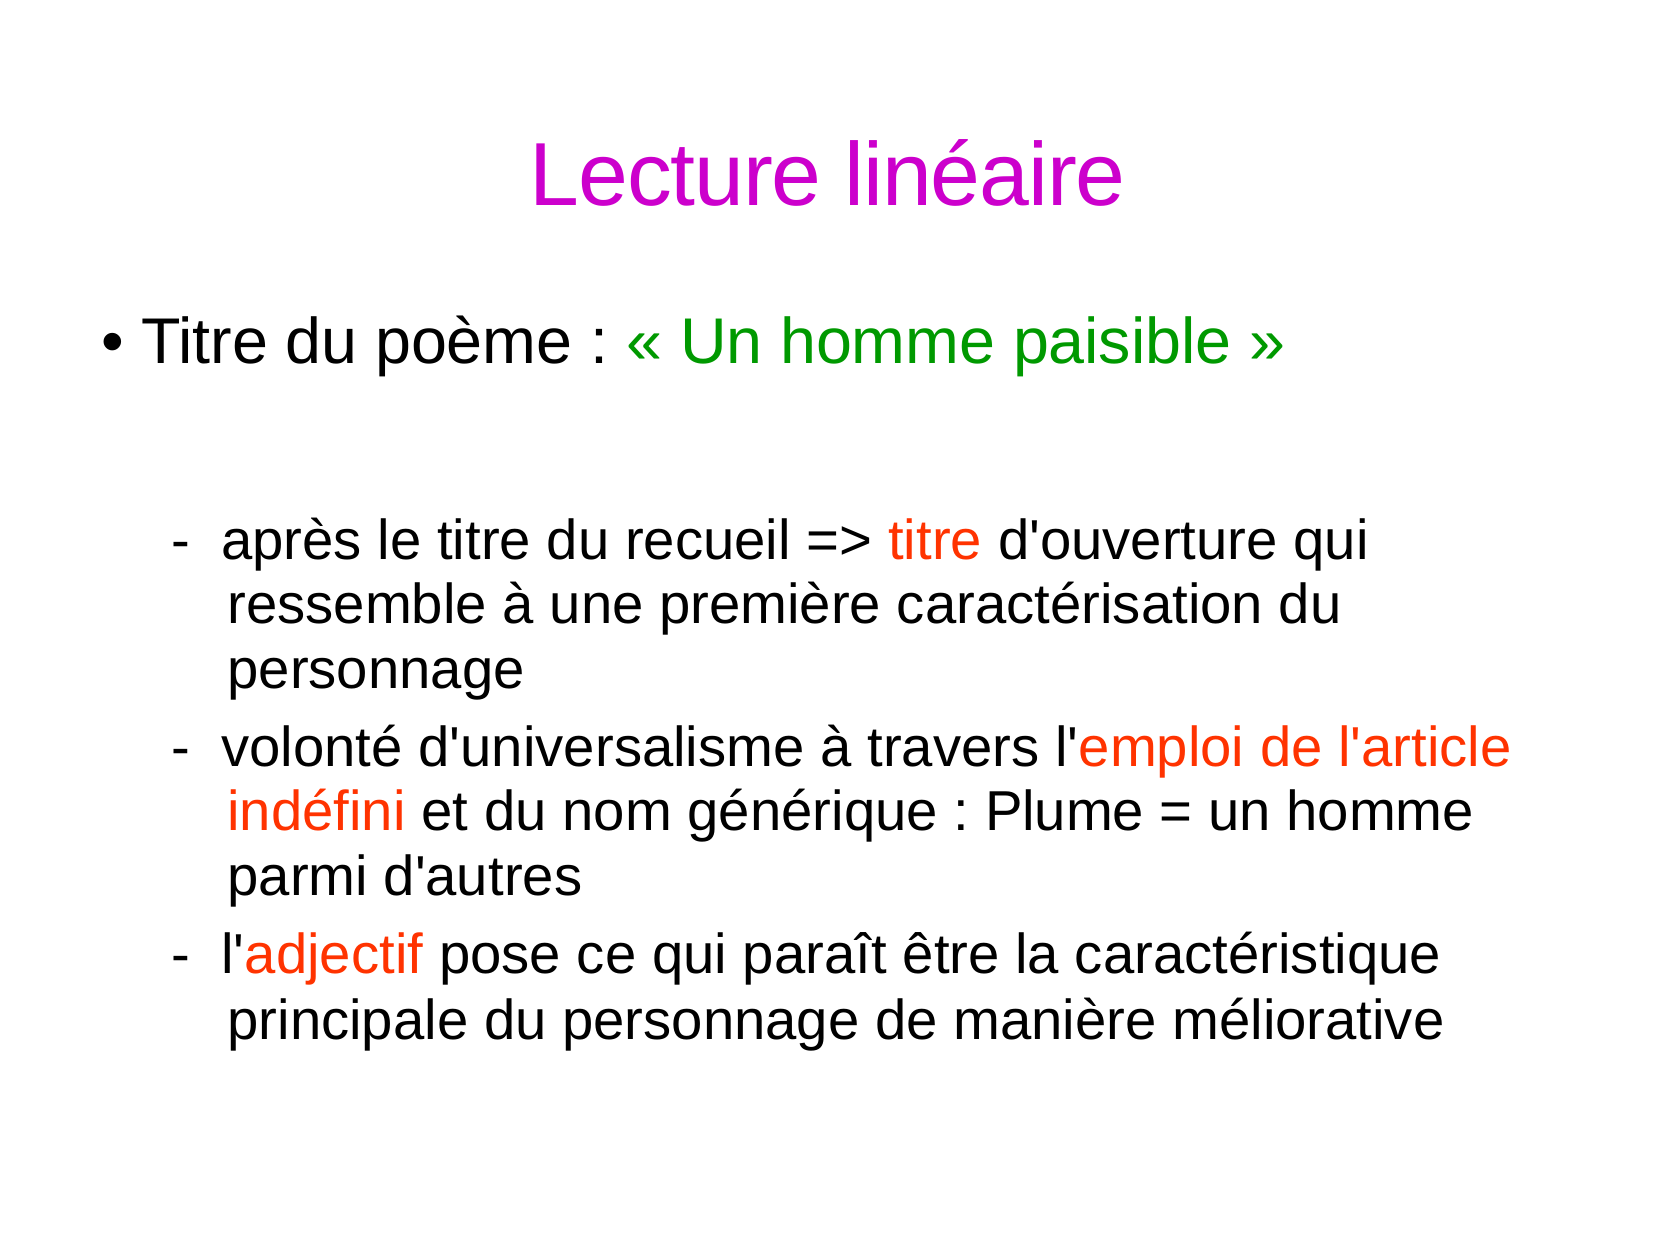

Lecture linéaire
• Titre du poème : « Un homme paisible »
- après le titre du recueil => titre d'ouverture qui ressemble à une première caractérisation du personnage
- volonté d'universalisme à travers l'emploi de l'article indéfini et du nom générique : Plume = un homme parmi d'autres
- l'adjectif pose ce qui paraît être la caractéristique principale du personnage de manière méliorative